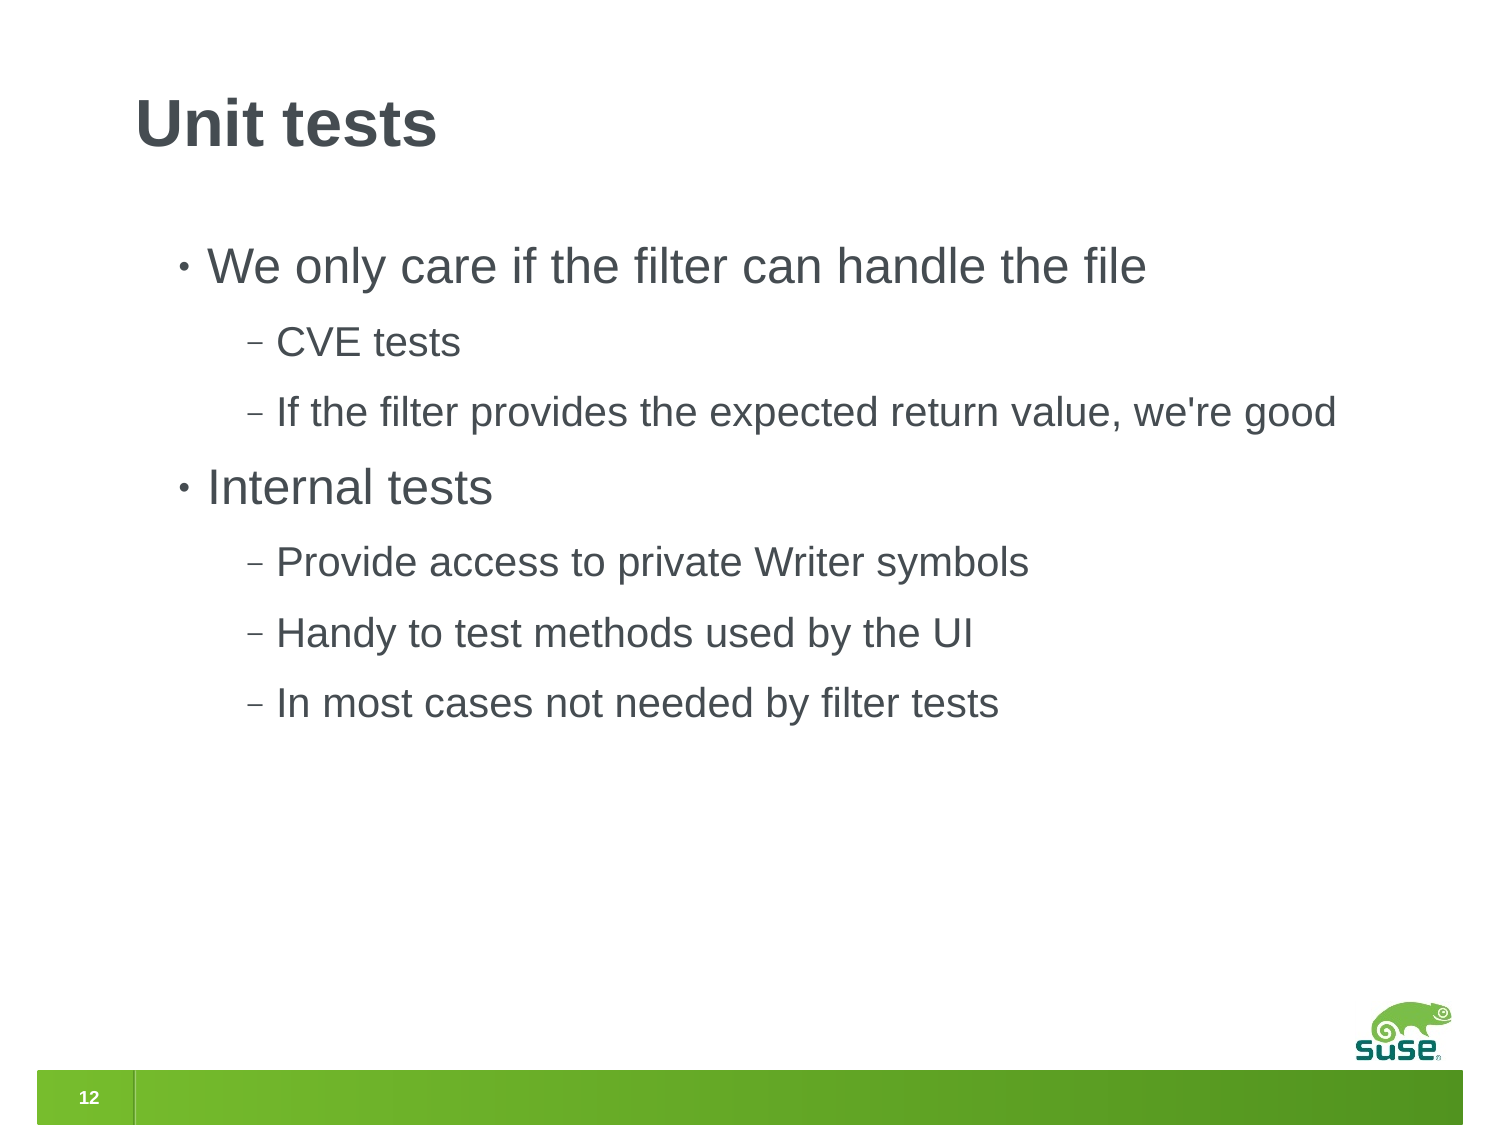

# Unit tests
We only care if the filter can handle the file
CVE tests
If the filter provides the expected return value, we're good
Internal tests
Provide access to private Writer symbols
Handy to test methods used by the UI
In most cases not needed by filter tests